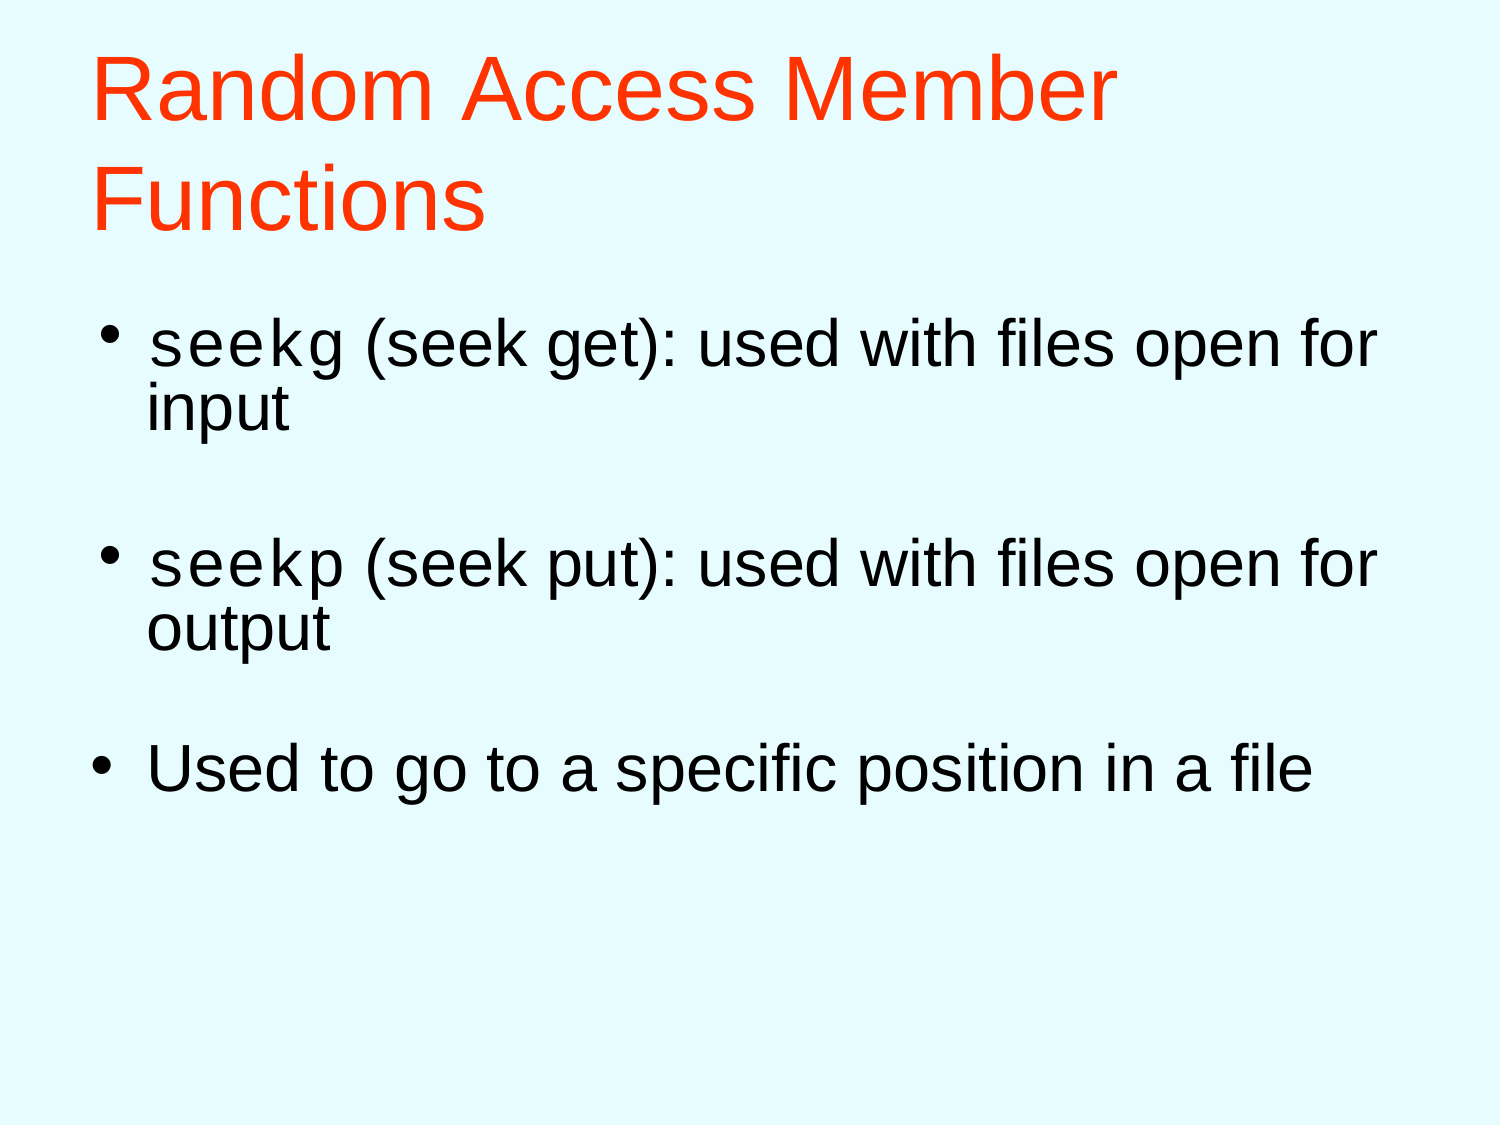

# Random Access Member Functions
seekg (seek get): used with files open for input
seekp (seek put): used with files open for output
Used to go to a specific position in a file